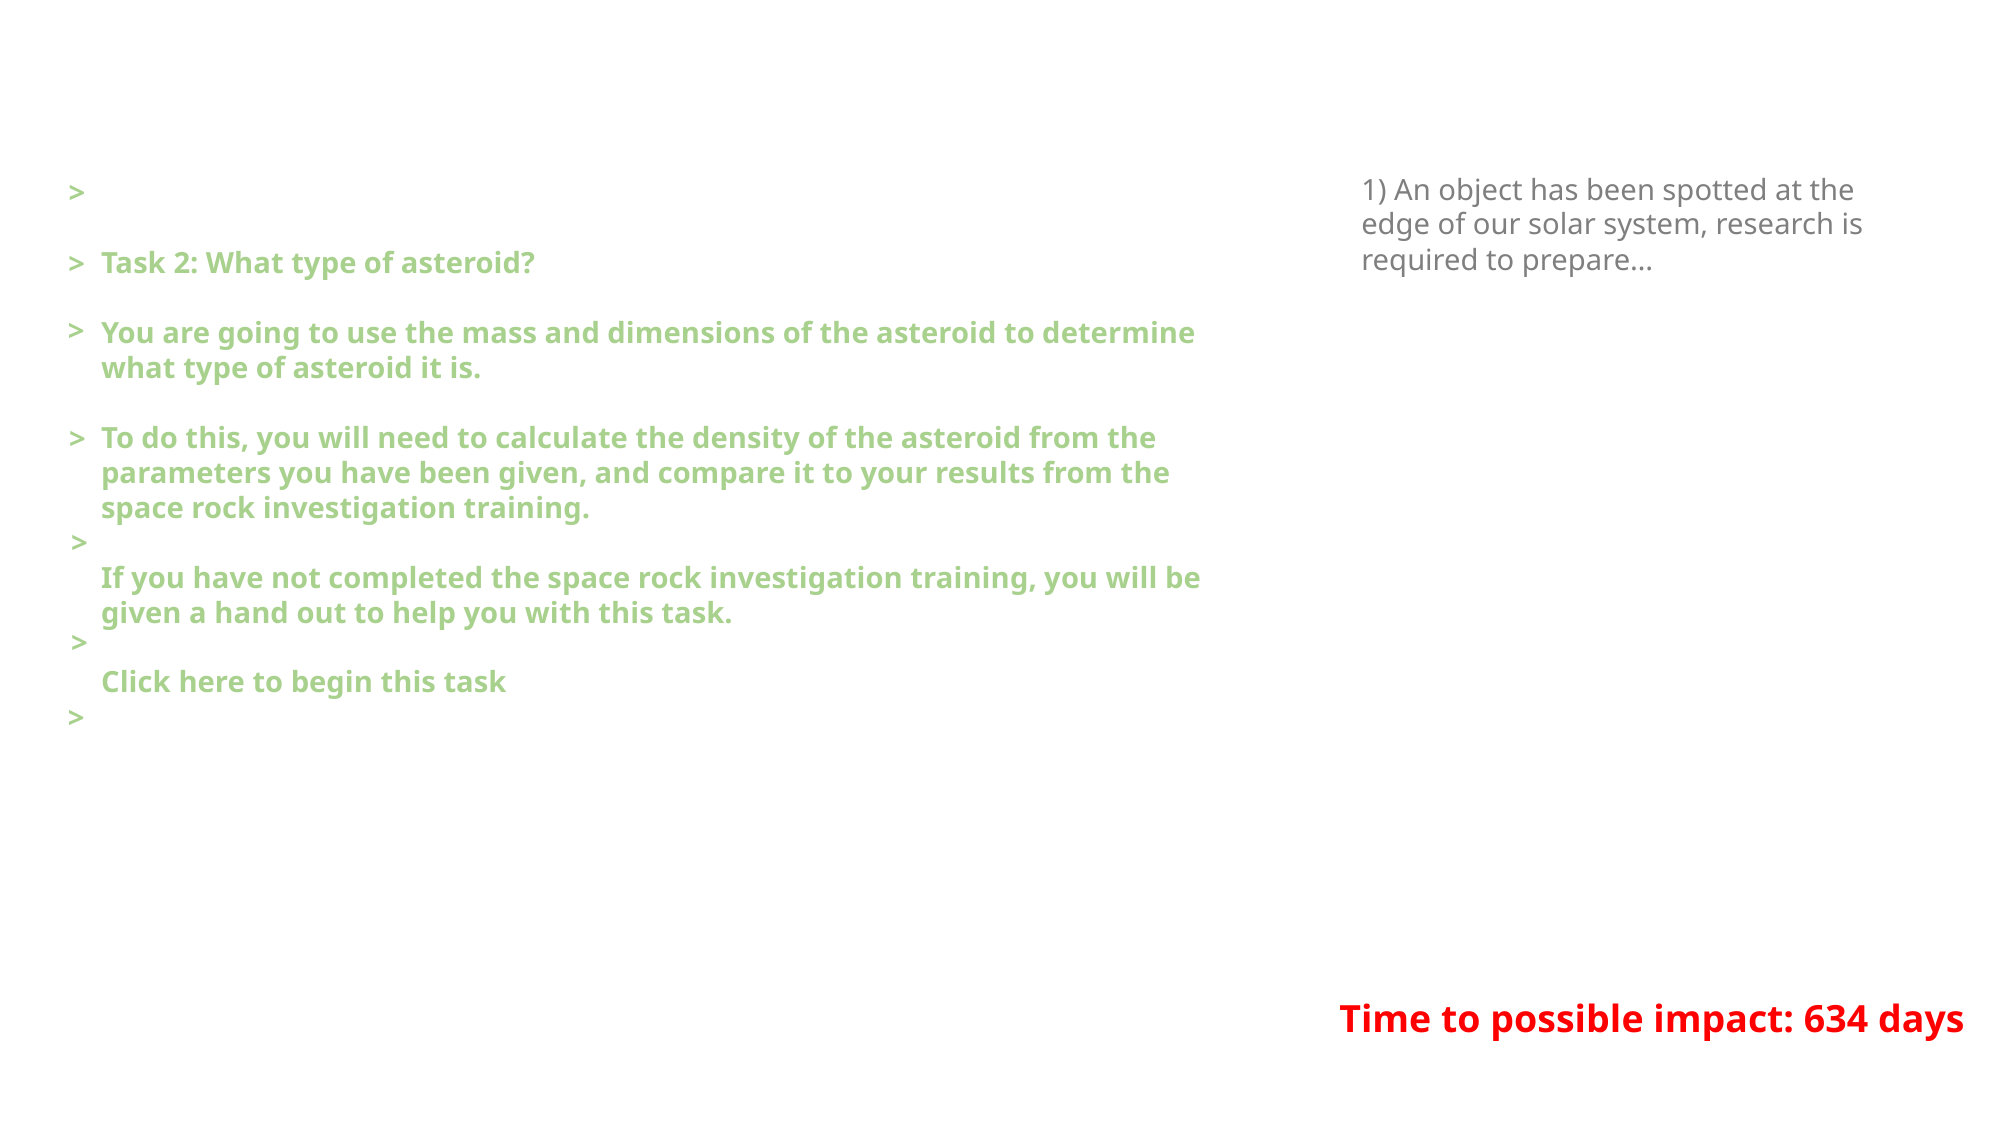

Task Pane
Mission Updates
1) An object has been spotted at the edge of our solar system, research is required to prepare…
2) The object is an ASTEROID
	Mass =
	Radius =
	Impact probability =
Task 1: What is a PHO?: COMPLETE
Task 2: What type of asteroid?
You are going to use the mass and dimensions of the asteroid to determine what type of asteroid it is.
To do this, you will need to calculate the density of the asteroid from the parameters you have been given, and compare it to your results from the space rock investigation training.
If you have not completed the space rock investigation training, you will be given a hand out to help you with this task.
Click here to begin this task
>
>
>
>
>
>
>
Time to possible impact: 634 days